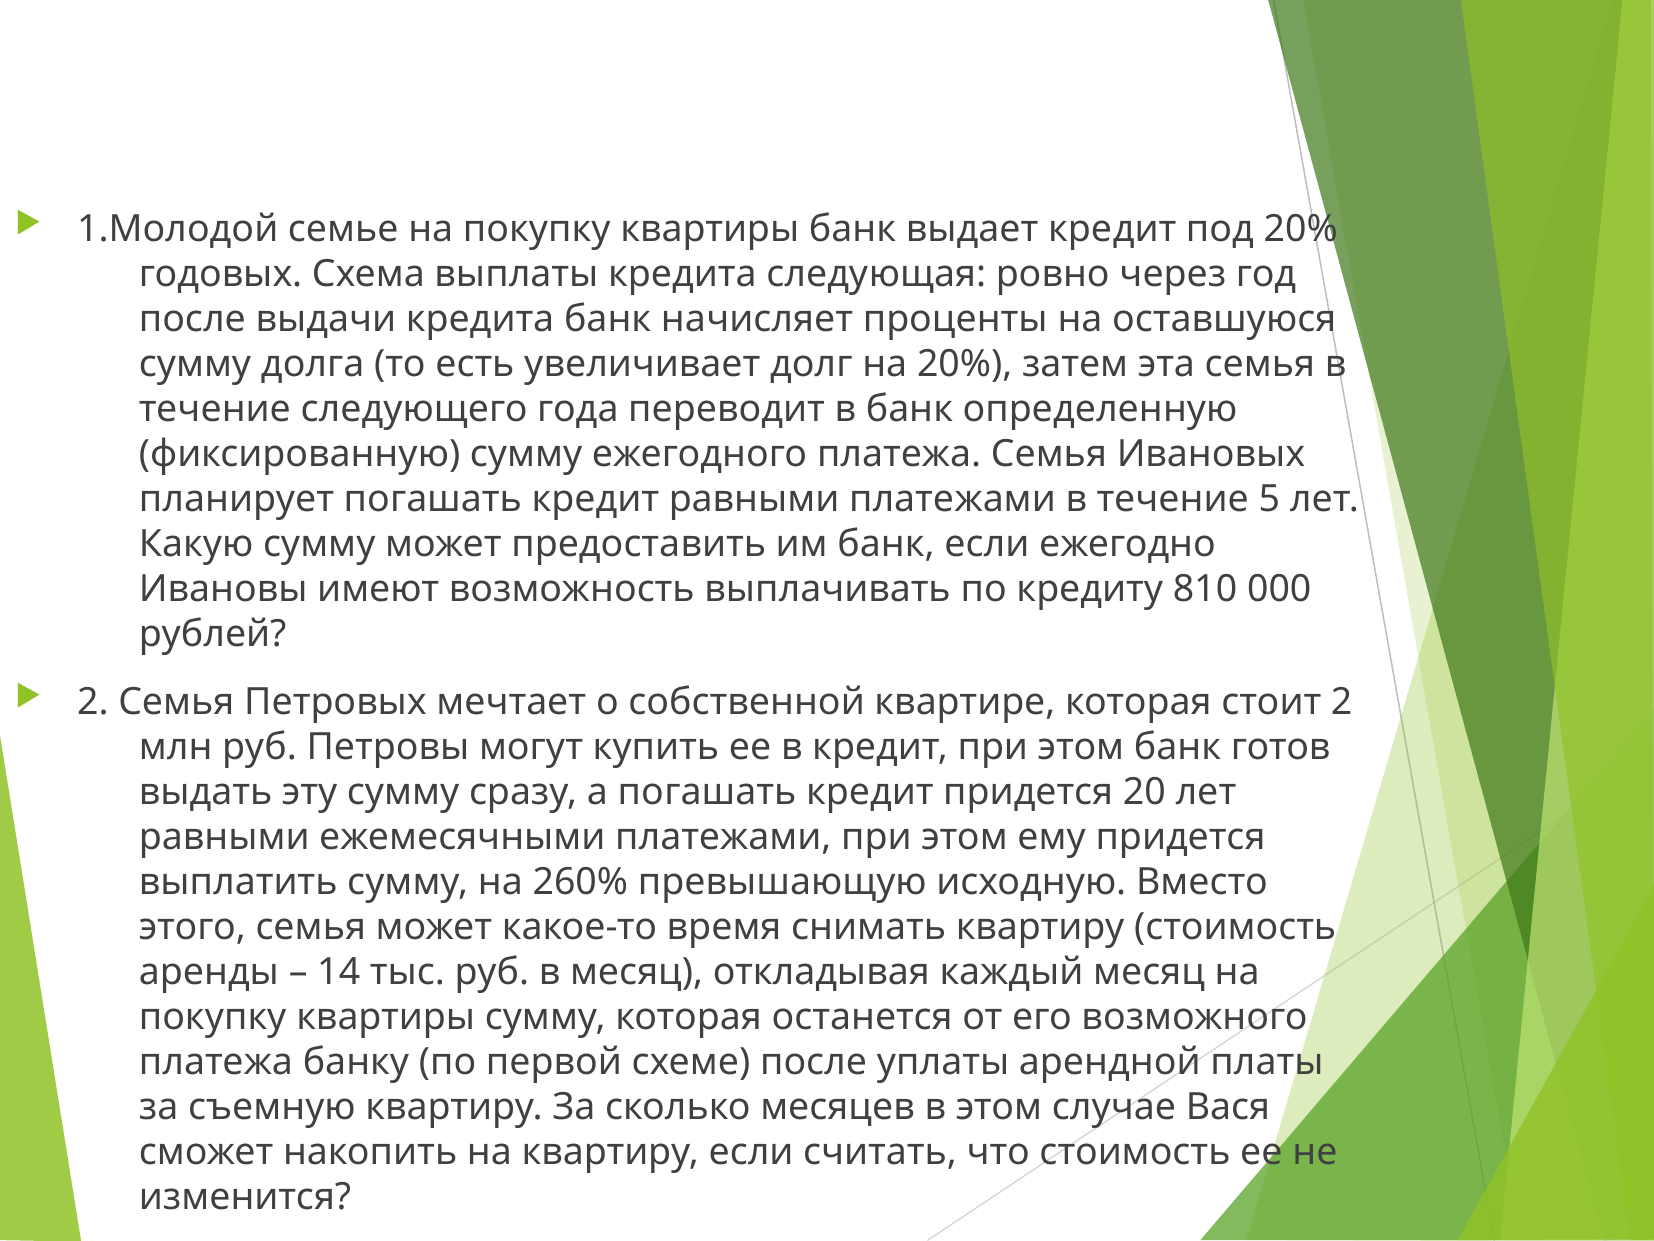

# 1.Молодой семье на покупку квартиры банк выдает кре­дит под 20% годовых. Схема выплаты кредита следу­ющая: ровно через год после выдачи кредита банк на­числяет проценты на оставшуюся сумму долга (то есть увеличивает долг на 20%), затем эта семья в течение следующего года переводит в банк определенную (фиксированную) сумму ежегодного платежа. Семья Ивановых планирует погашать кредит равными плате­жами в течение 5 лет. Какую сумму может предоста­вить им банк, если ежегодно Ивановы имеют возмож­ность выплачивать по кредиту 810 000 рублей?
2. Семья Петровых мечтает о собственной квартире, которая стоит 2 млн руб. Петровы могут купить ее в кредит, при этом банк готов выдать эту сумму сразу, а по­га­шать кредит придется 20 лет равными ежемесячными платежами, при этом ему придется выплатить сумму, на 260% превышающую исходную. Вместо этого, семья может какое-то время снимать квартиру (стоимость аренды – 14 тыс. руб. в месяц), откладывая каждый месяц на покупку квартиры сумму, которая останется от его возможного платежа банку (по первой схеме) после уплаты арендной платы за съемную квартиру. За сколько месяцев в этом случае Вася сможет накопить на квартиру, если считать, что стоимость ее не изменится?